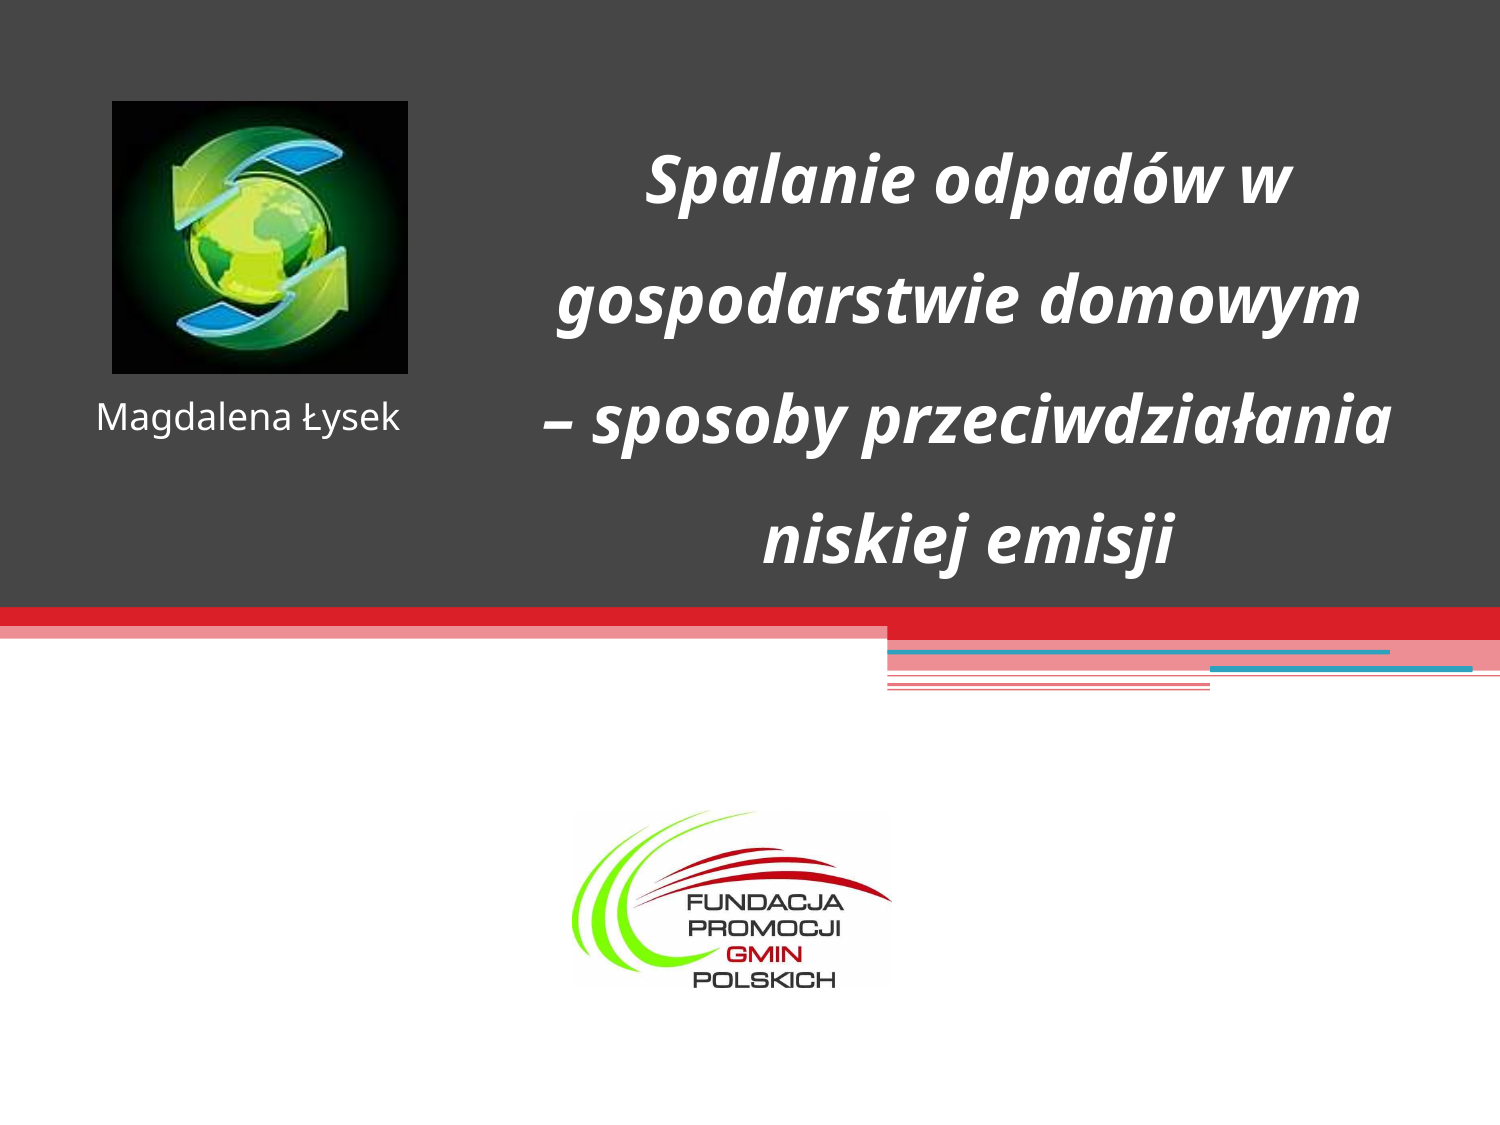

# Spalanie odpadów w gospodarstwie domowym – sposoby przeciwdziałania niskiej emisji
Magdalena Łysek